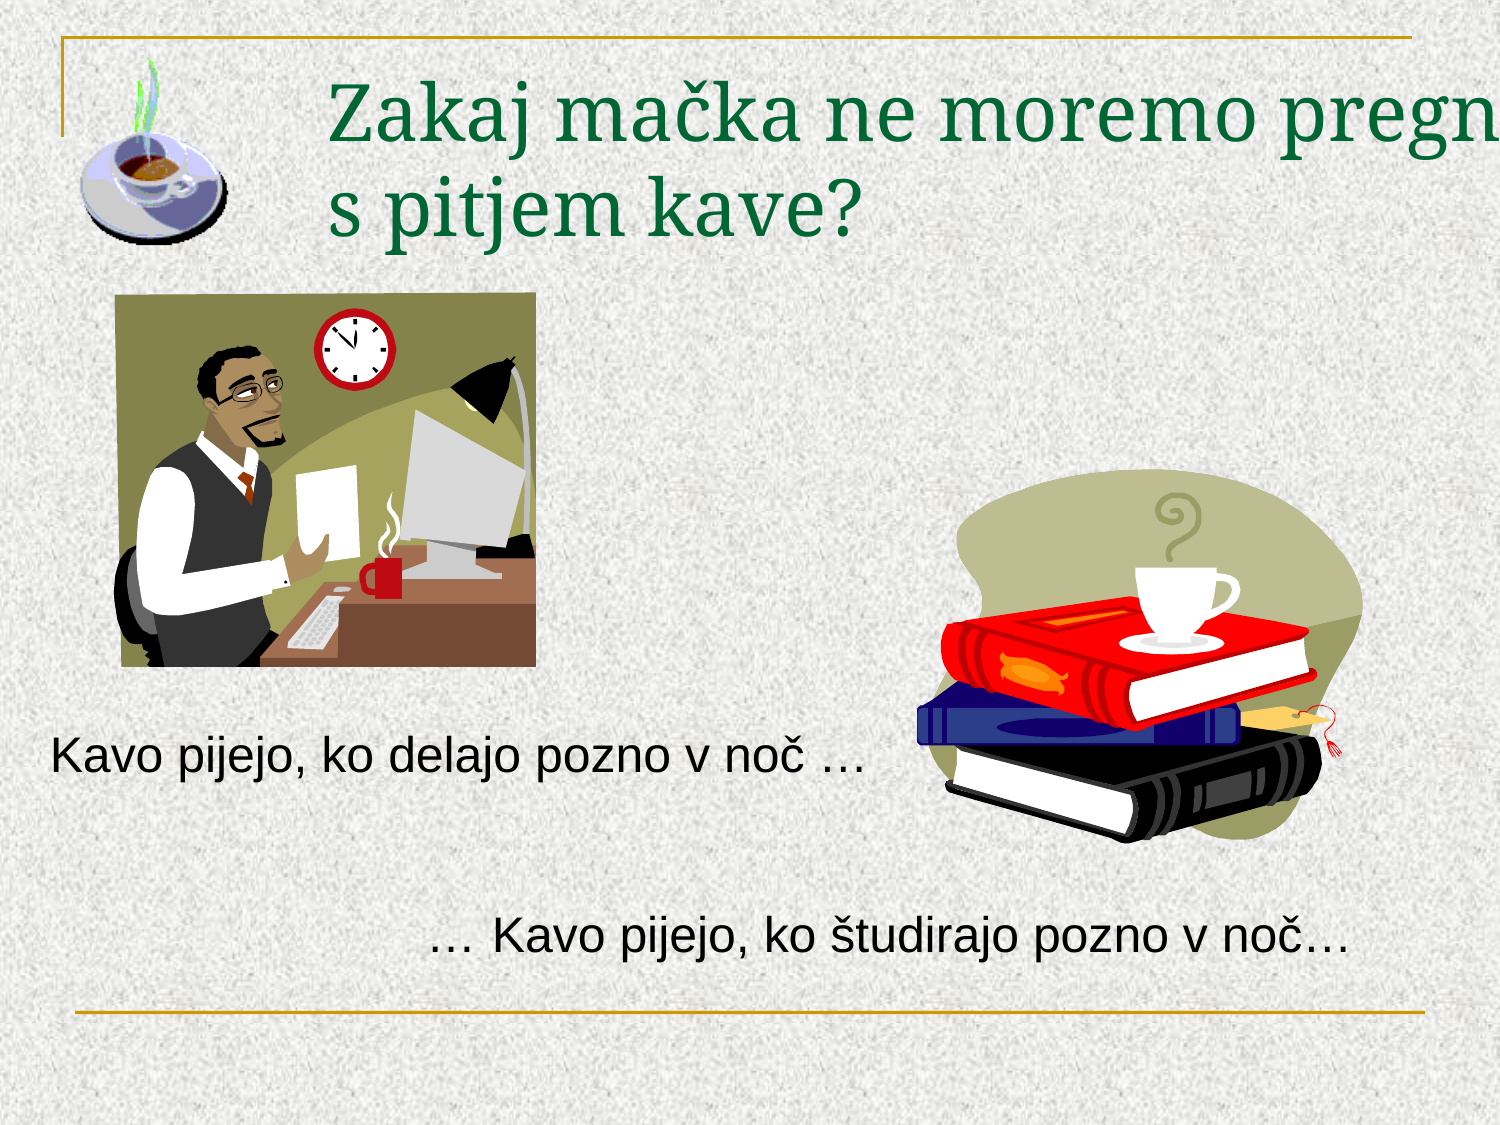

# Zakaj mačka ne moremo pregnati s pitjem kave?
Kavo pijejo, ko delajo pozno v noč …
 … Kavo pijejo, ko študirajo pozno v noč…